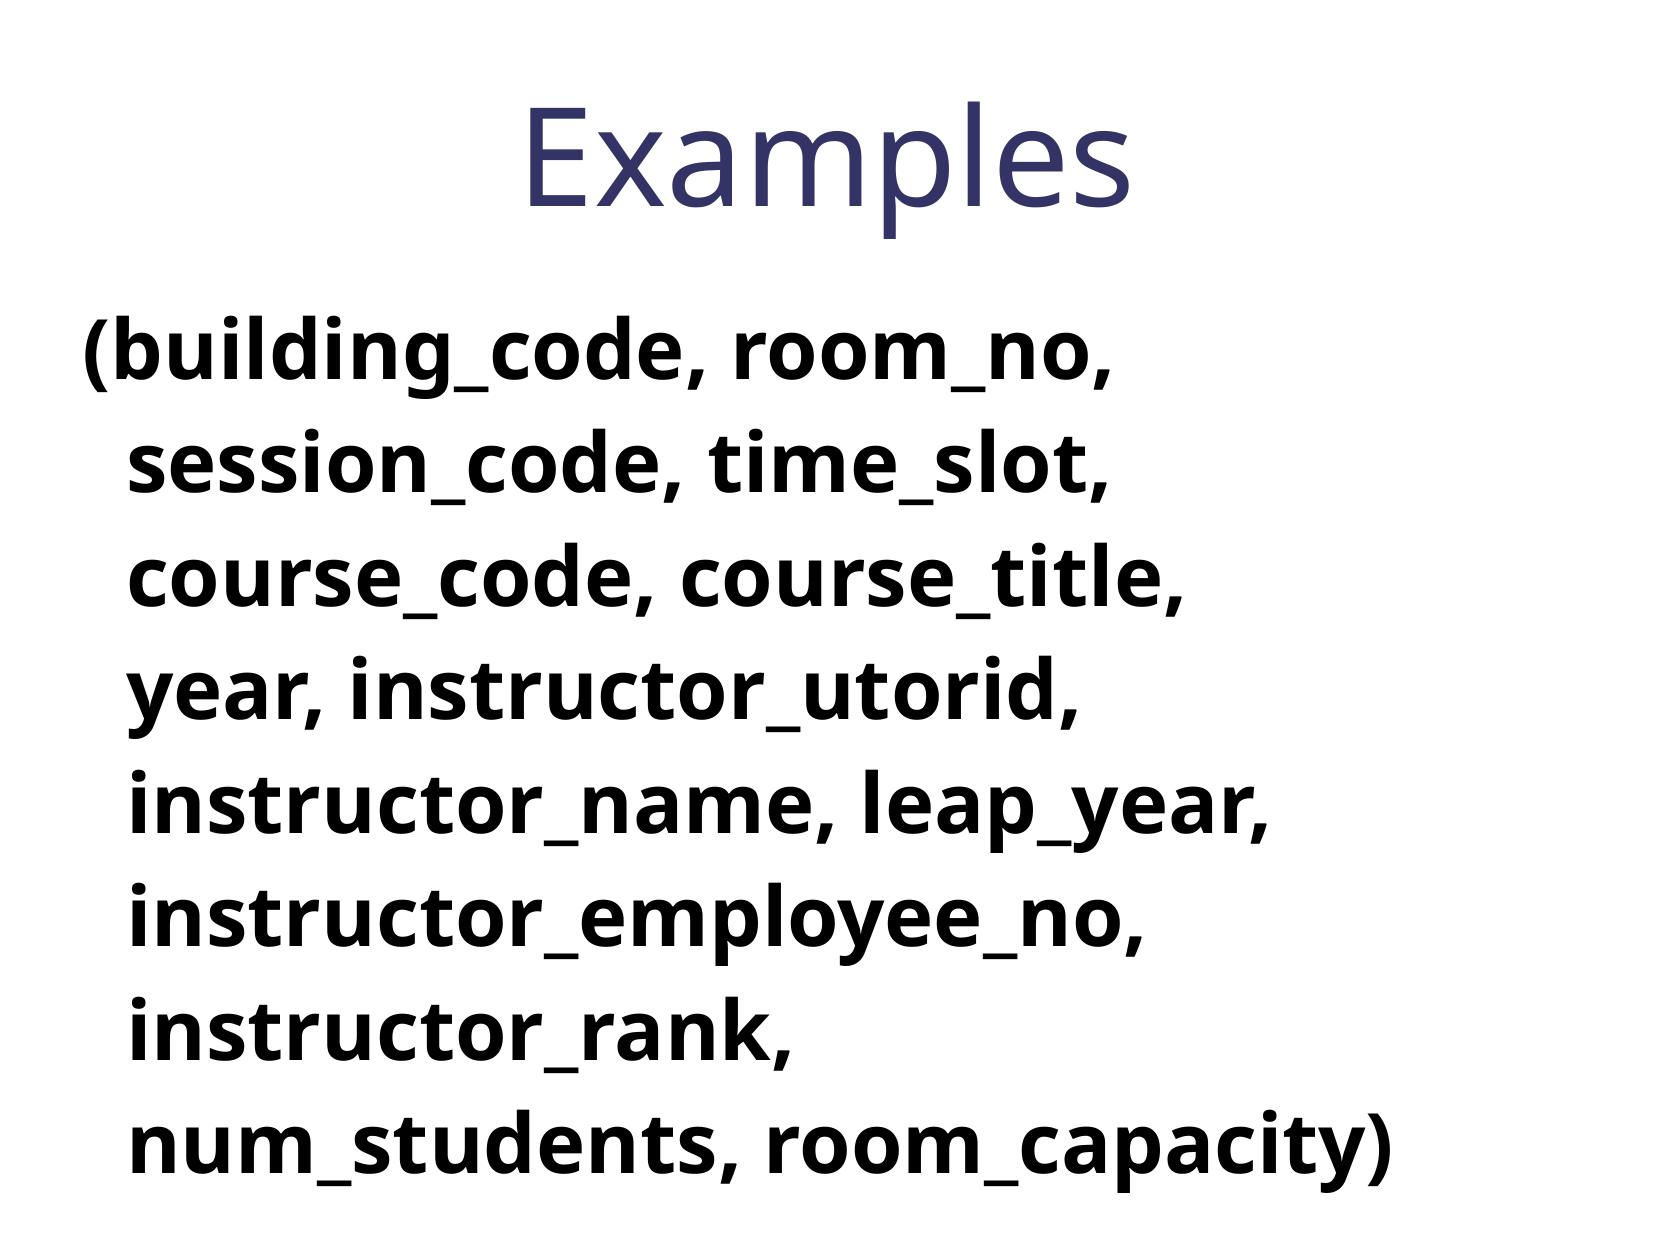

# Examples
(building_code, room_no,
 session_code, time_slot,
 course_code, course_title,
 year, instructor_utorid,
 instructor_name, leap_year,
 instructor_employee_no,
 instructor_rank,
 num_students, room_capacity)